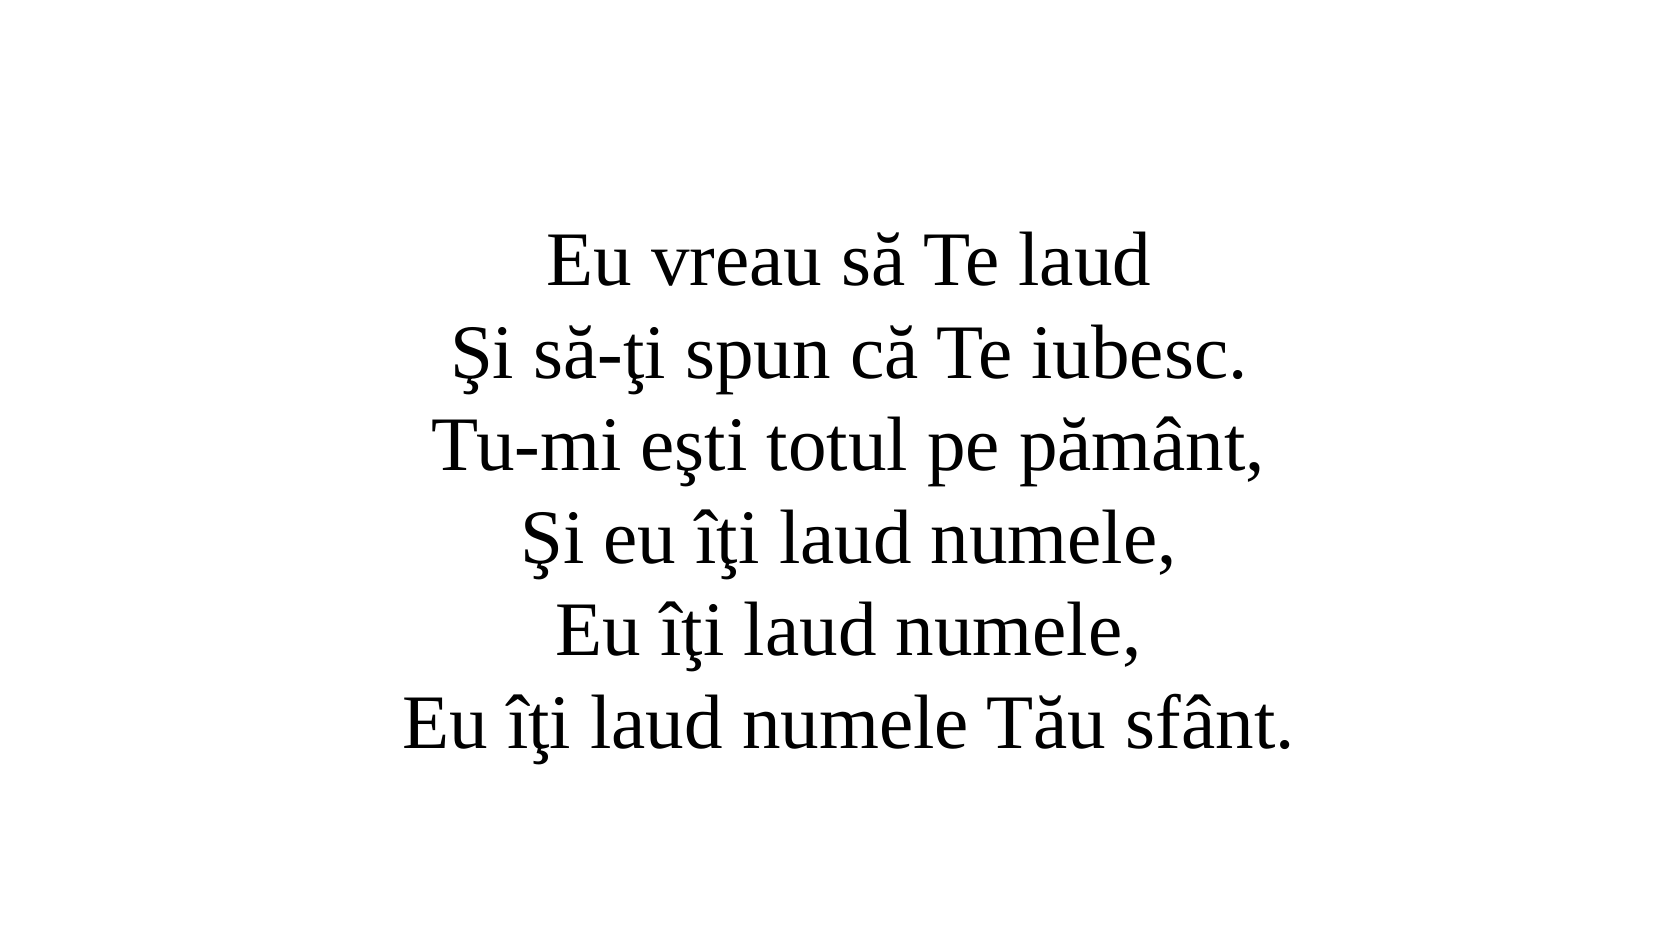

# Eu vreau să Te laud
Şi să-ţi spun că Te iubesc.
Tu-mi eşti totul pe pământ,
Şi eu îţi laud numele,
Eu îţi laud numele,
Eu îţi laud numele Tău sfânt.